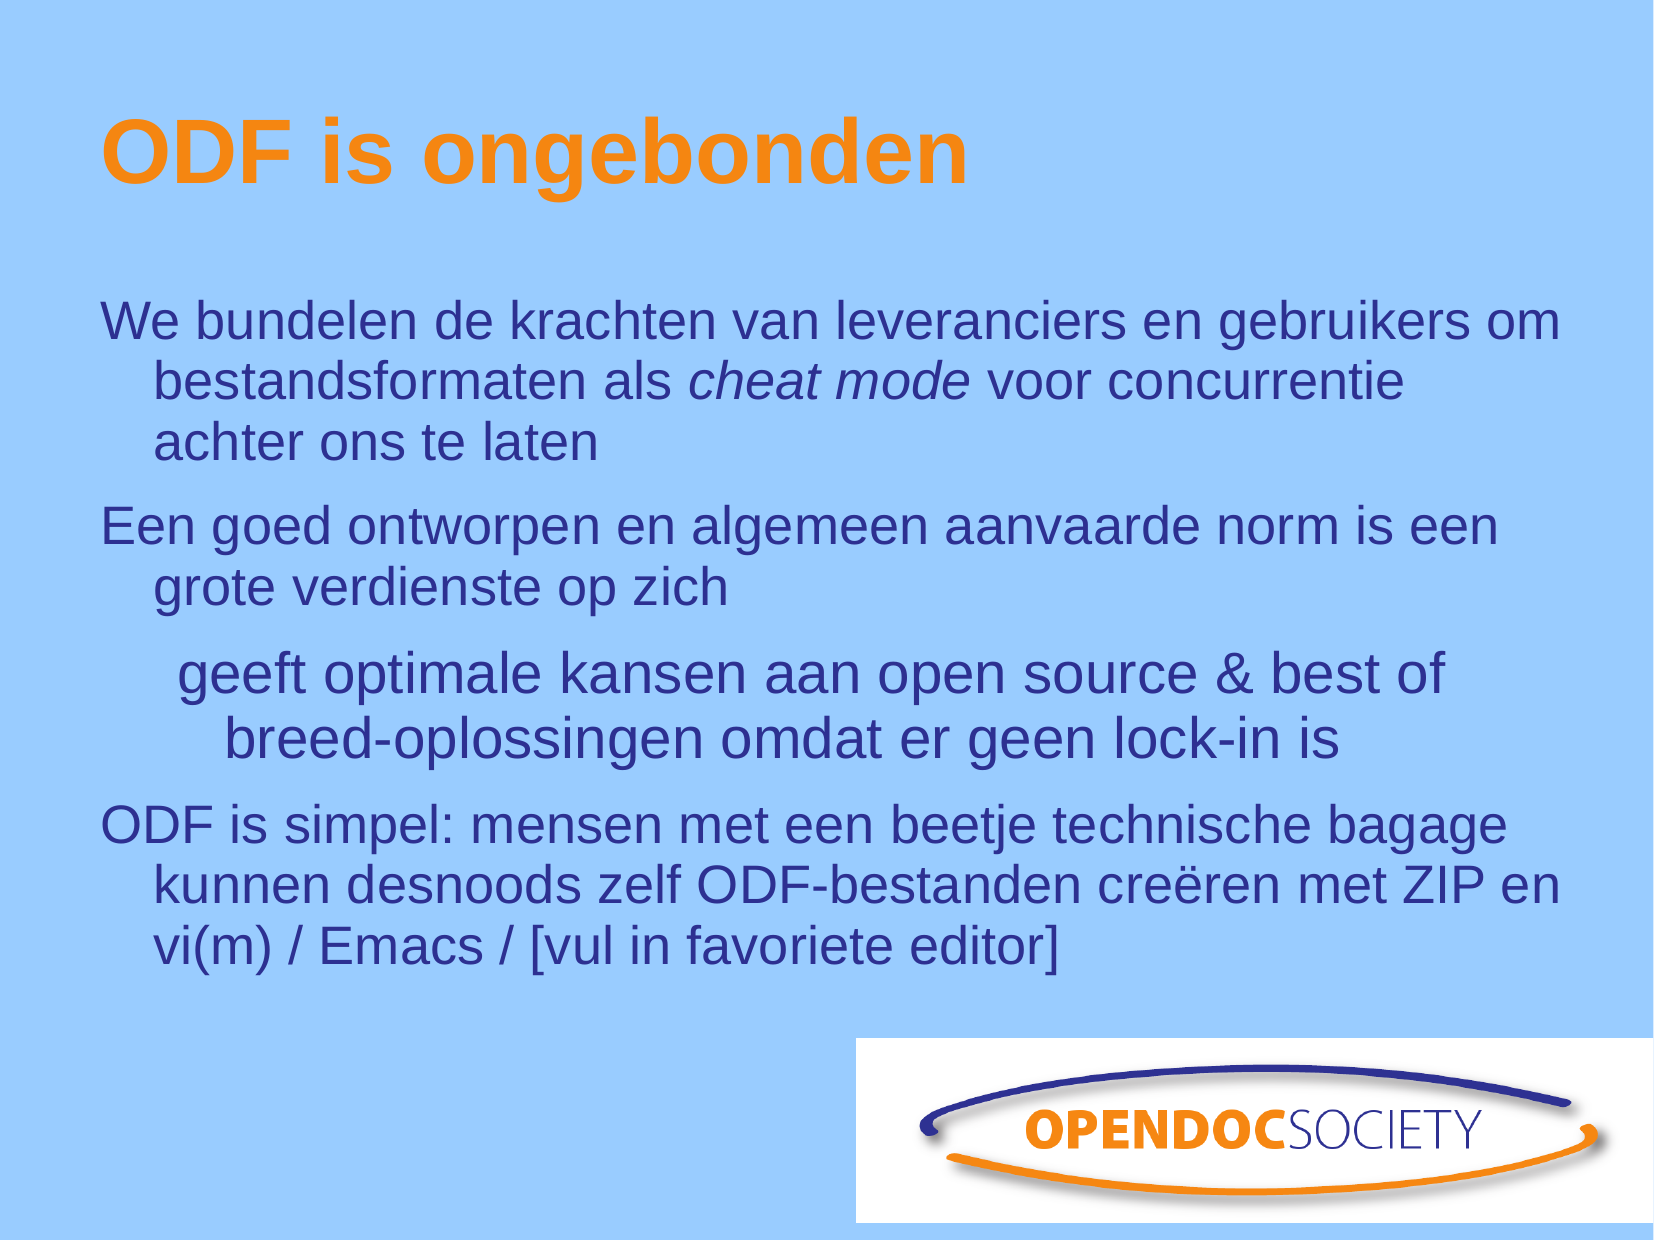

# ODF is ongebonden
We bundelen de krachten van leveranciers en gebruikers om bestandsformaten als cheat mode voor concurrentie achter ons te laten
Een goed ontworpen en algemeen aanvaarde norm is een grote verdienste op zich
geeft optimale kansen aan open source & best of breed-oplossingen omdat er geen lock-in is
ODF is simpel: mensen met een beetje technische bagage kunnen desnoods zelf ODF-bestanden creëren met ZIP en vi(m) / Emacs / [vul in favoriete editor]